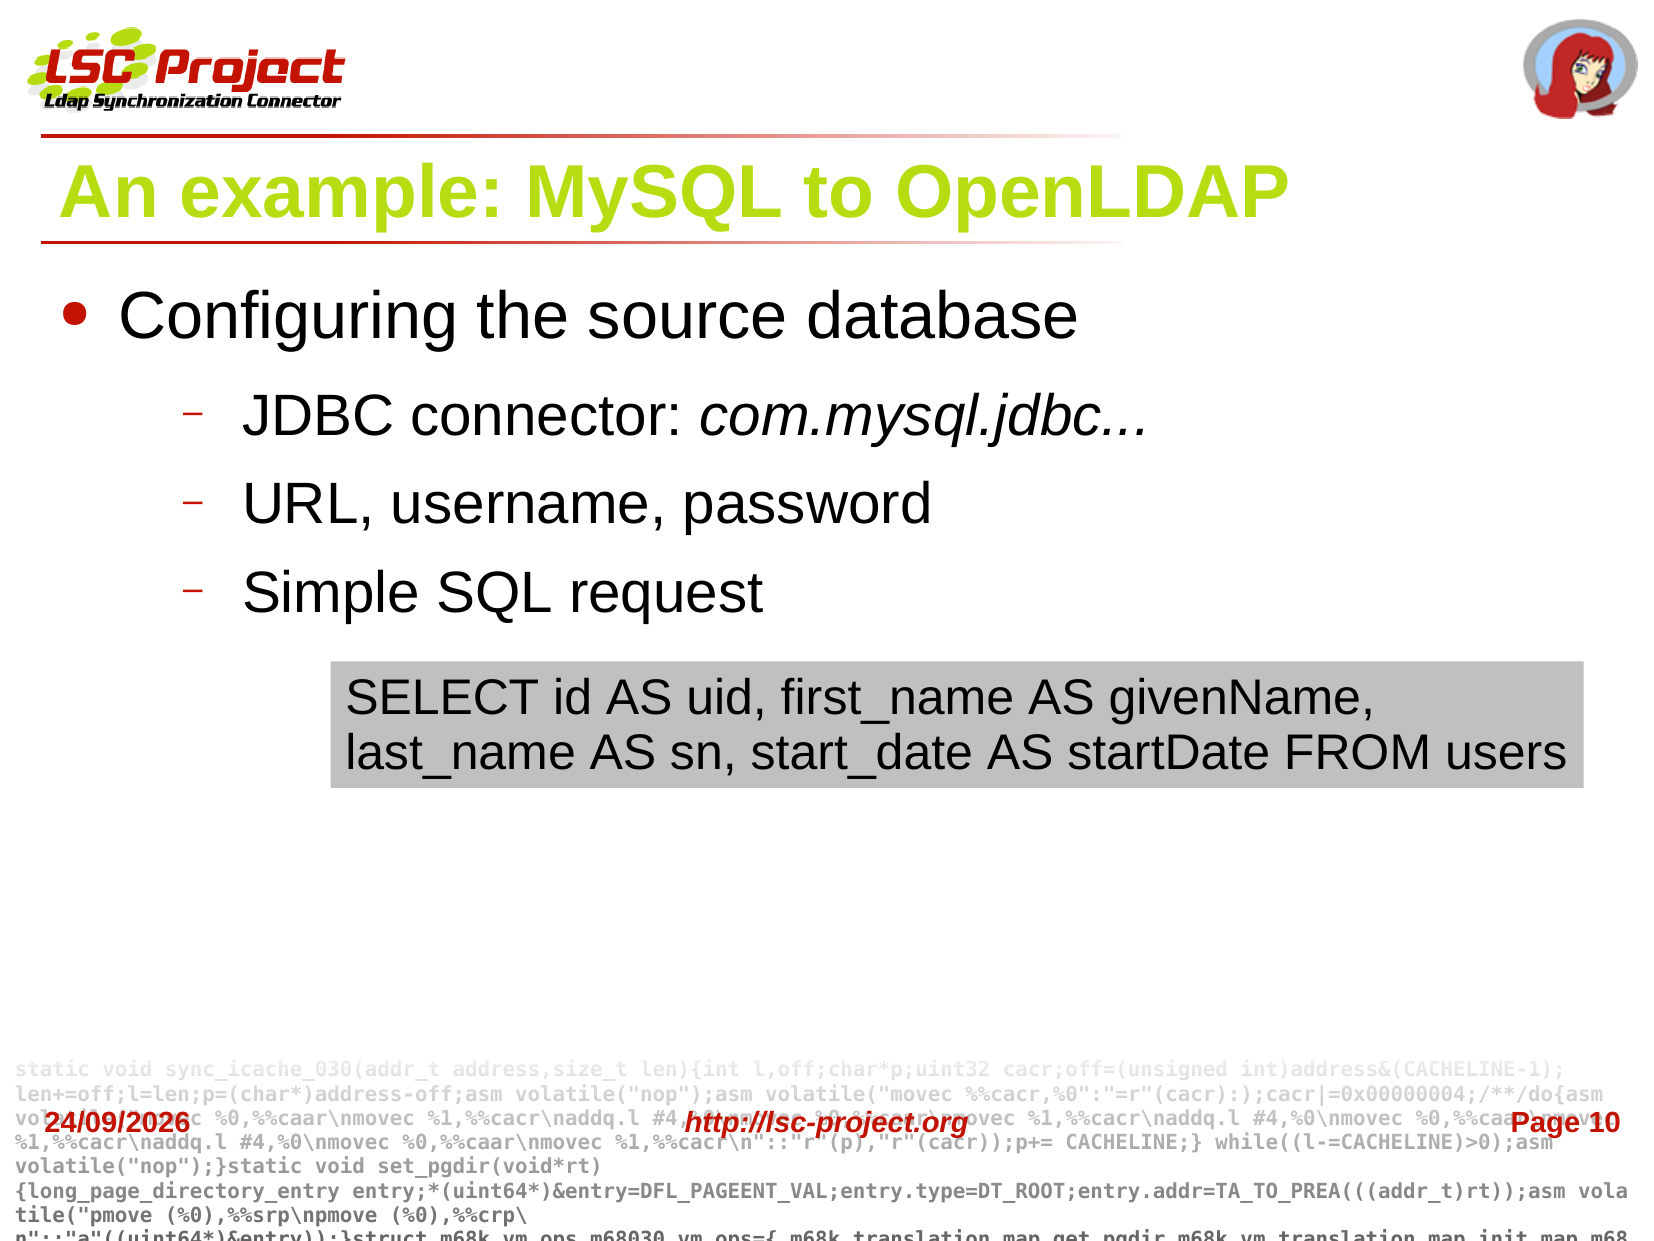

# An example: MySQL to OpenLDAP
Configuring the source database
JDBC connector: com.mysql.jdbc...
URL, username, password
Simple SQL request
SELECT id AS uid, first_name AS givenName,
last_name AS sn, start_date AS startDate FROM users